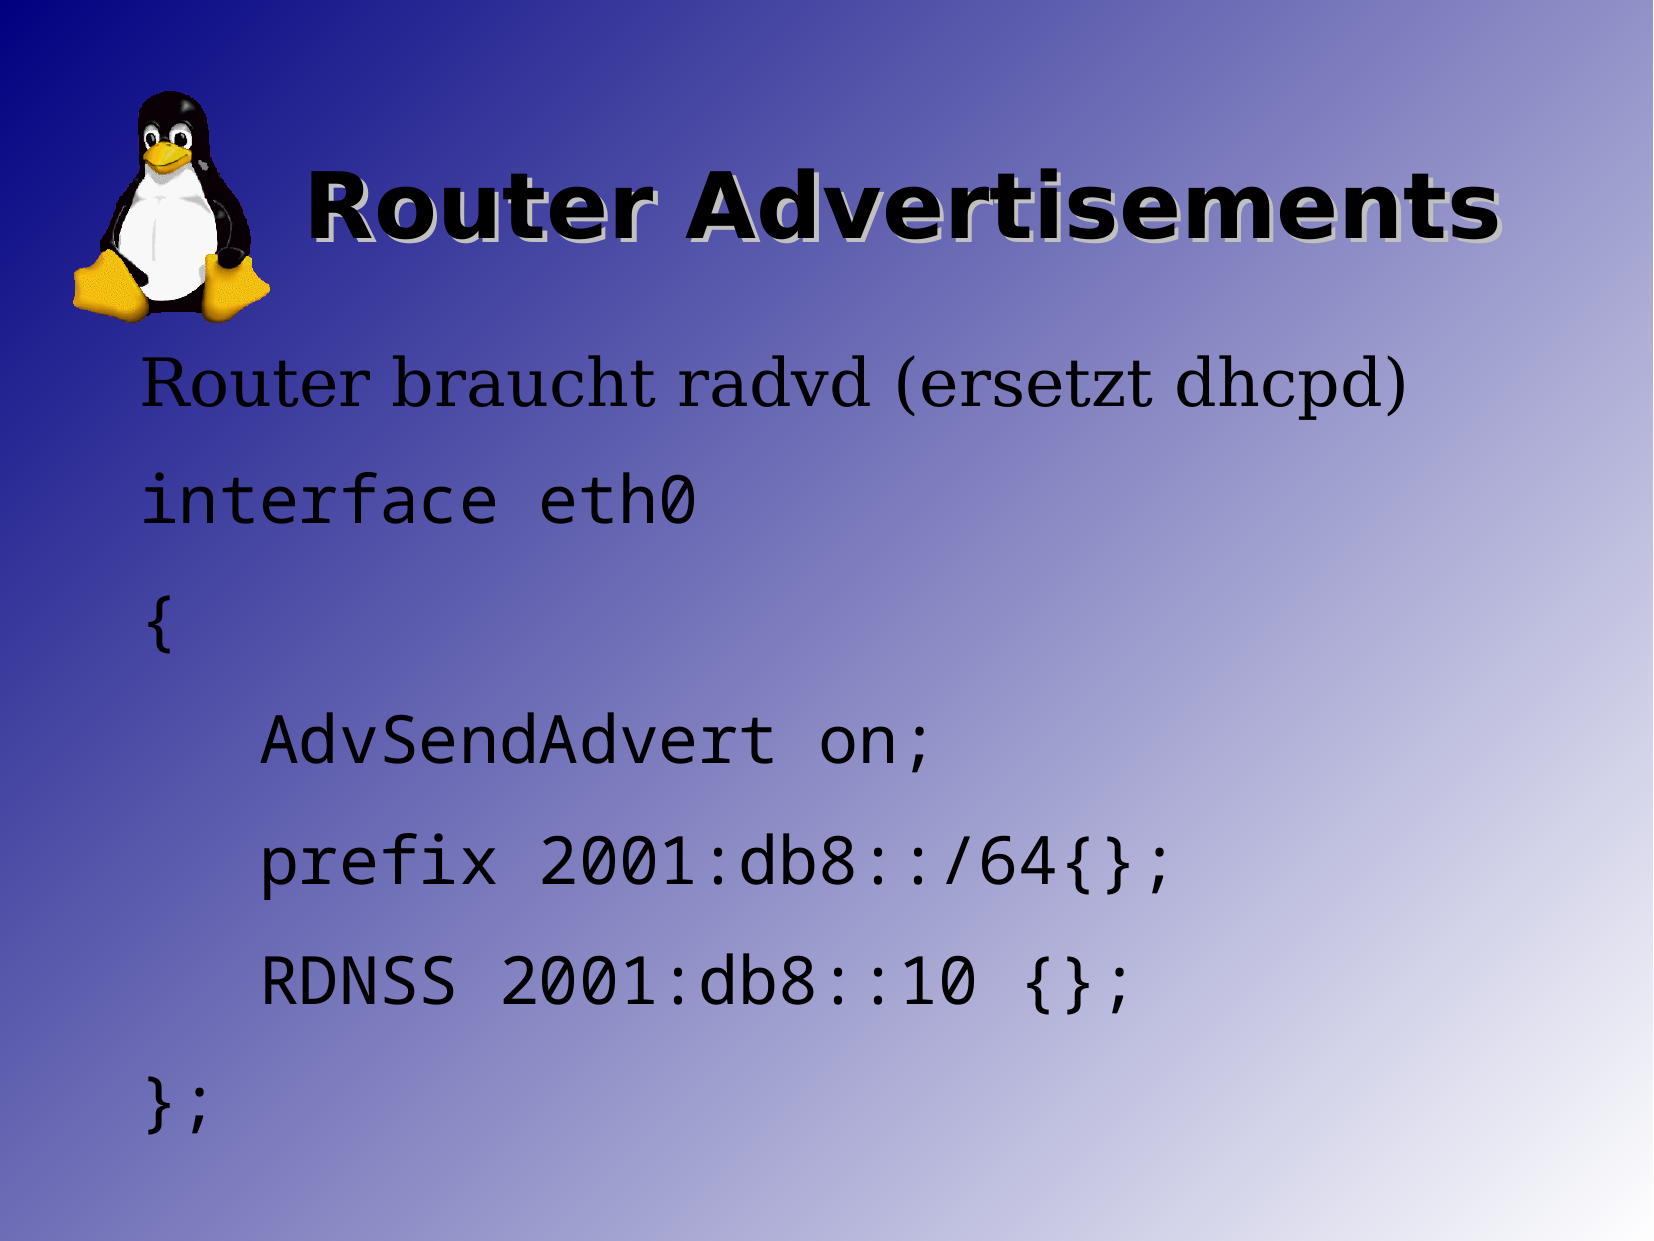

# Router Advertisements
Router braucht radvd (ersetzt dhcpd)
interface eth0
{
 AdvSendAdvert on;
 prefix 2001:db8::/64{};
 RDNSS 2001:db8::10 {};
};